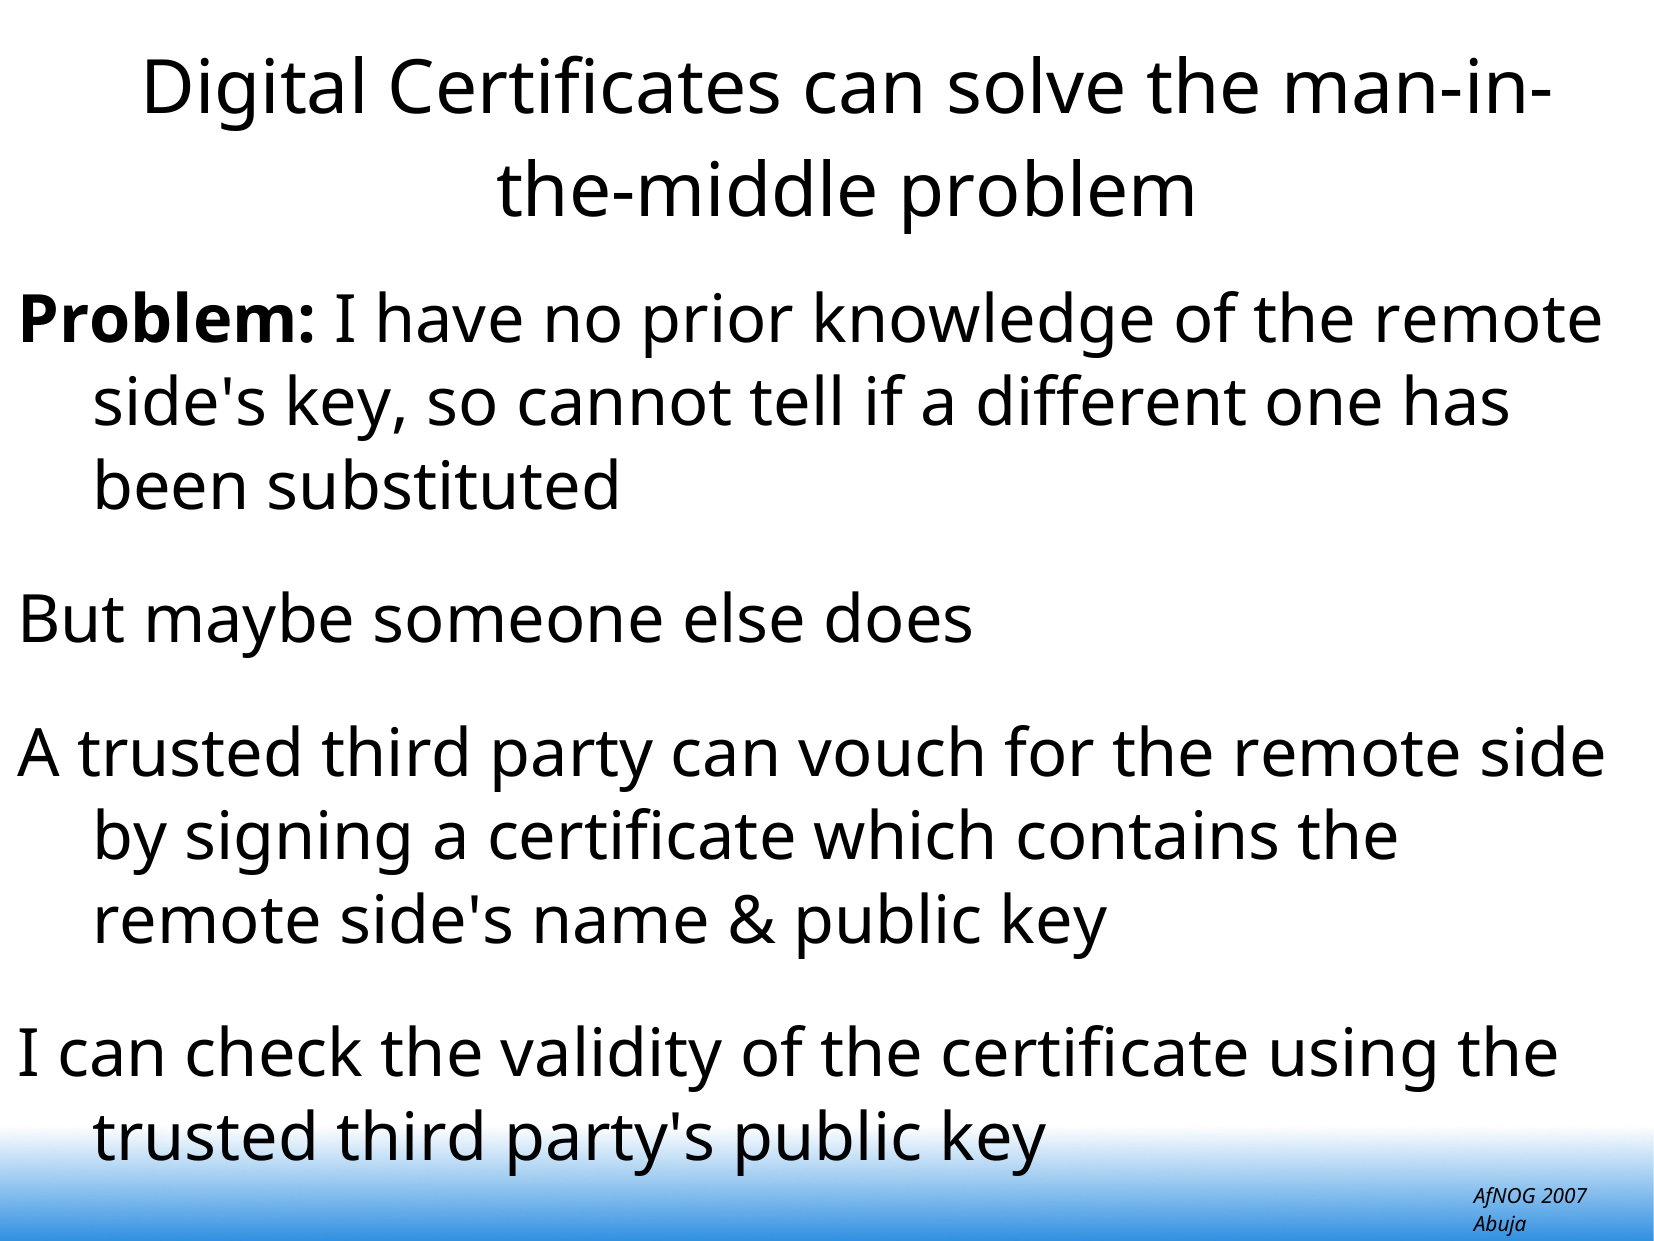

# Digital Certificates can solve the man-in-the-middle problem
Problem: I have no prior knowledge of the remote side's key, so cannot tell if a different one has been substituted
But maybe someone else does
A trusted third party can vouch for the remote side by signing a certificate which contains the remote side's name & public key
I can check the validity of the certificate using the trusted third party's public key